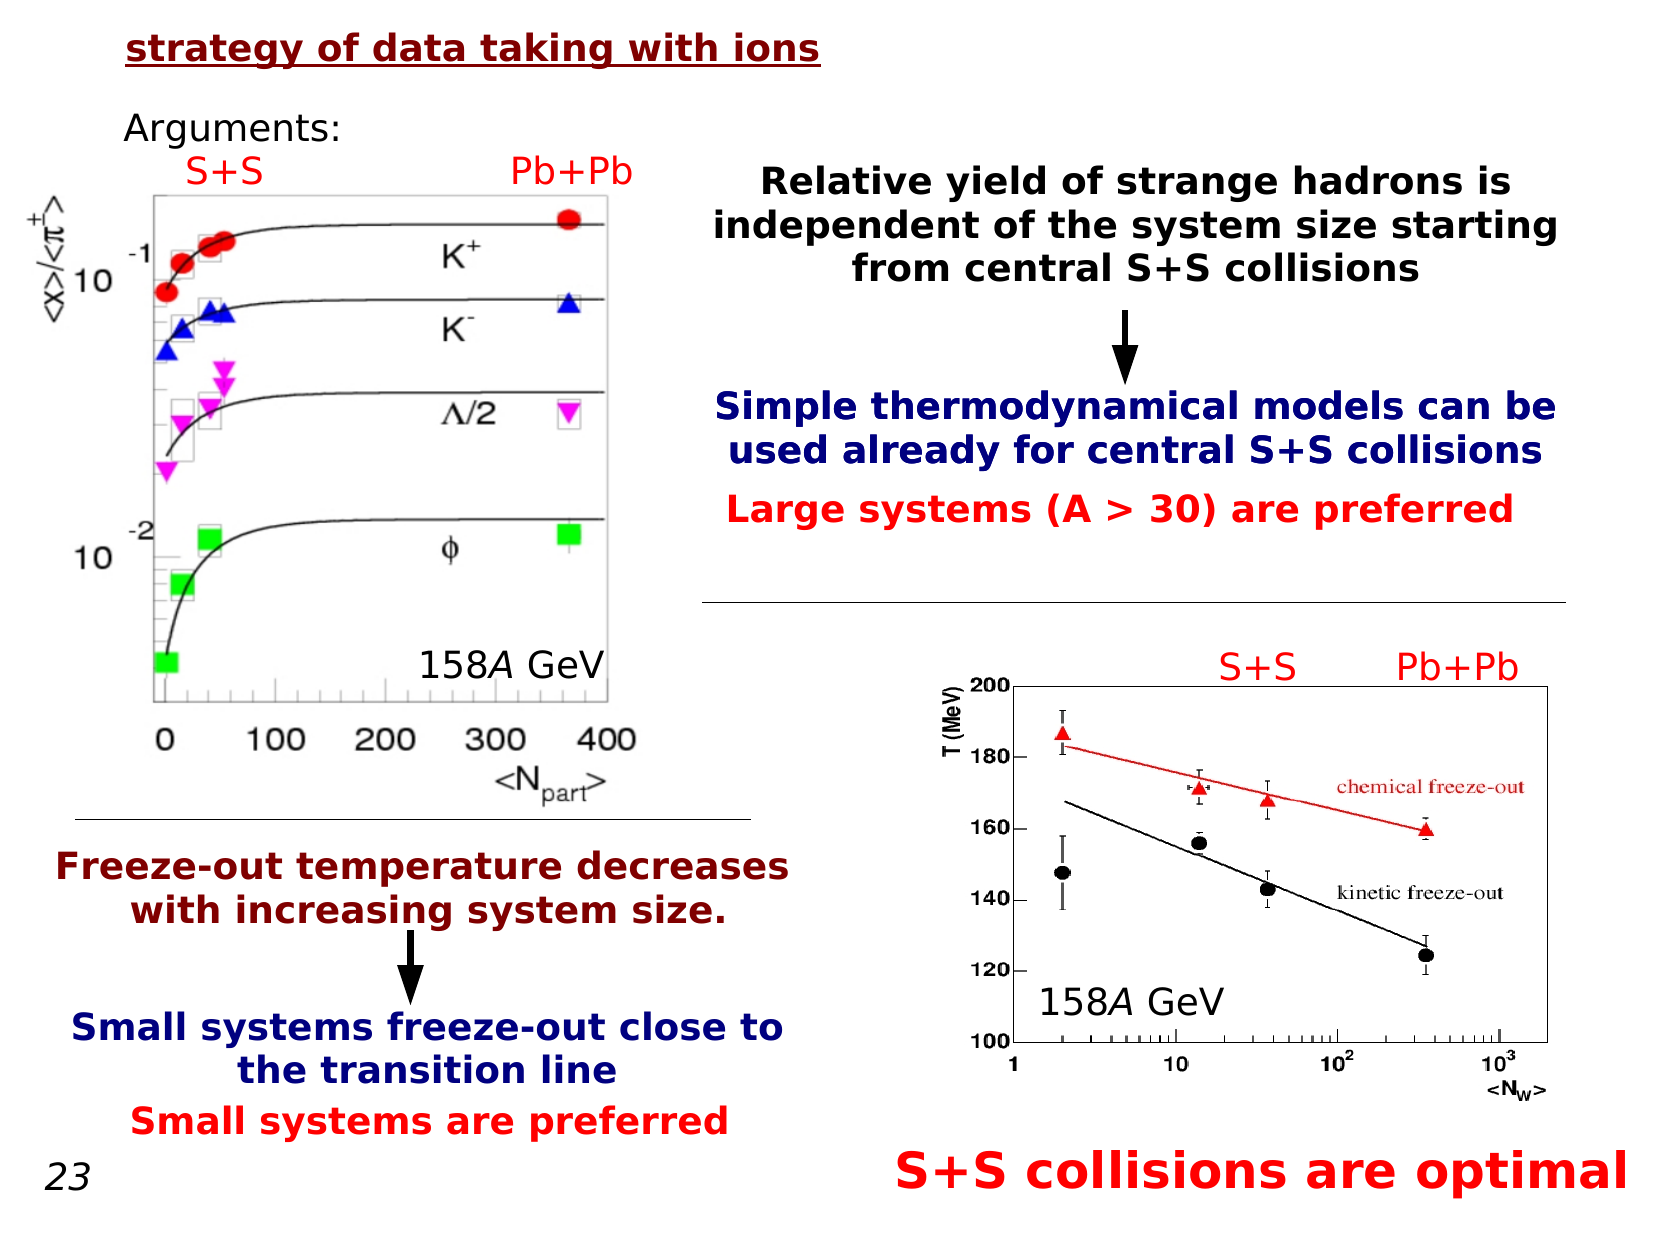

strategy of data taking with ions
Arguments:
S+S
Pb+Pb
Relative yield of strange hadrons is
independent of the system size starting
from central S+S collisions
Simple thermodynamical models can be
used already for central S+S collisions
Simple thermodynamical models can be
used already for central S+S collisions
Large systems (A > 30) are preferred
158A GeV
S+S
Pb+Pb
Freeze-out temperature decreases
with increasing system size.
158A GeV
Small systems freeze-out close to
the transition line
Small systems are preferred
S+S collisions are optimal